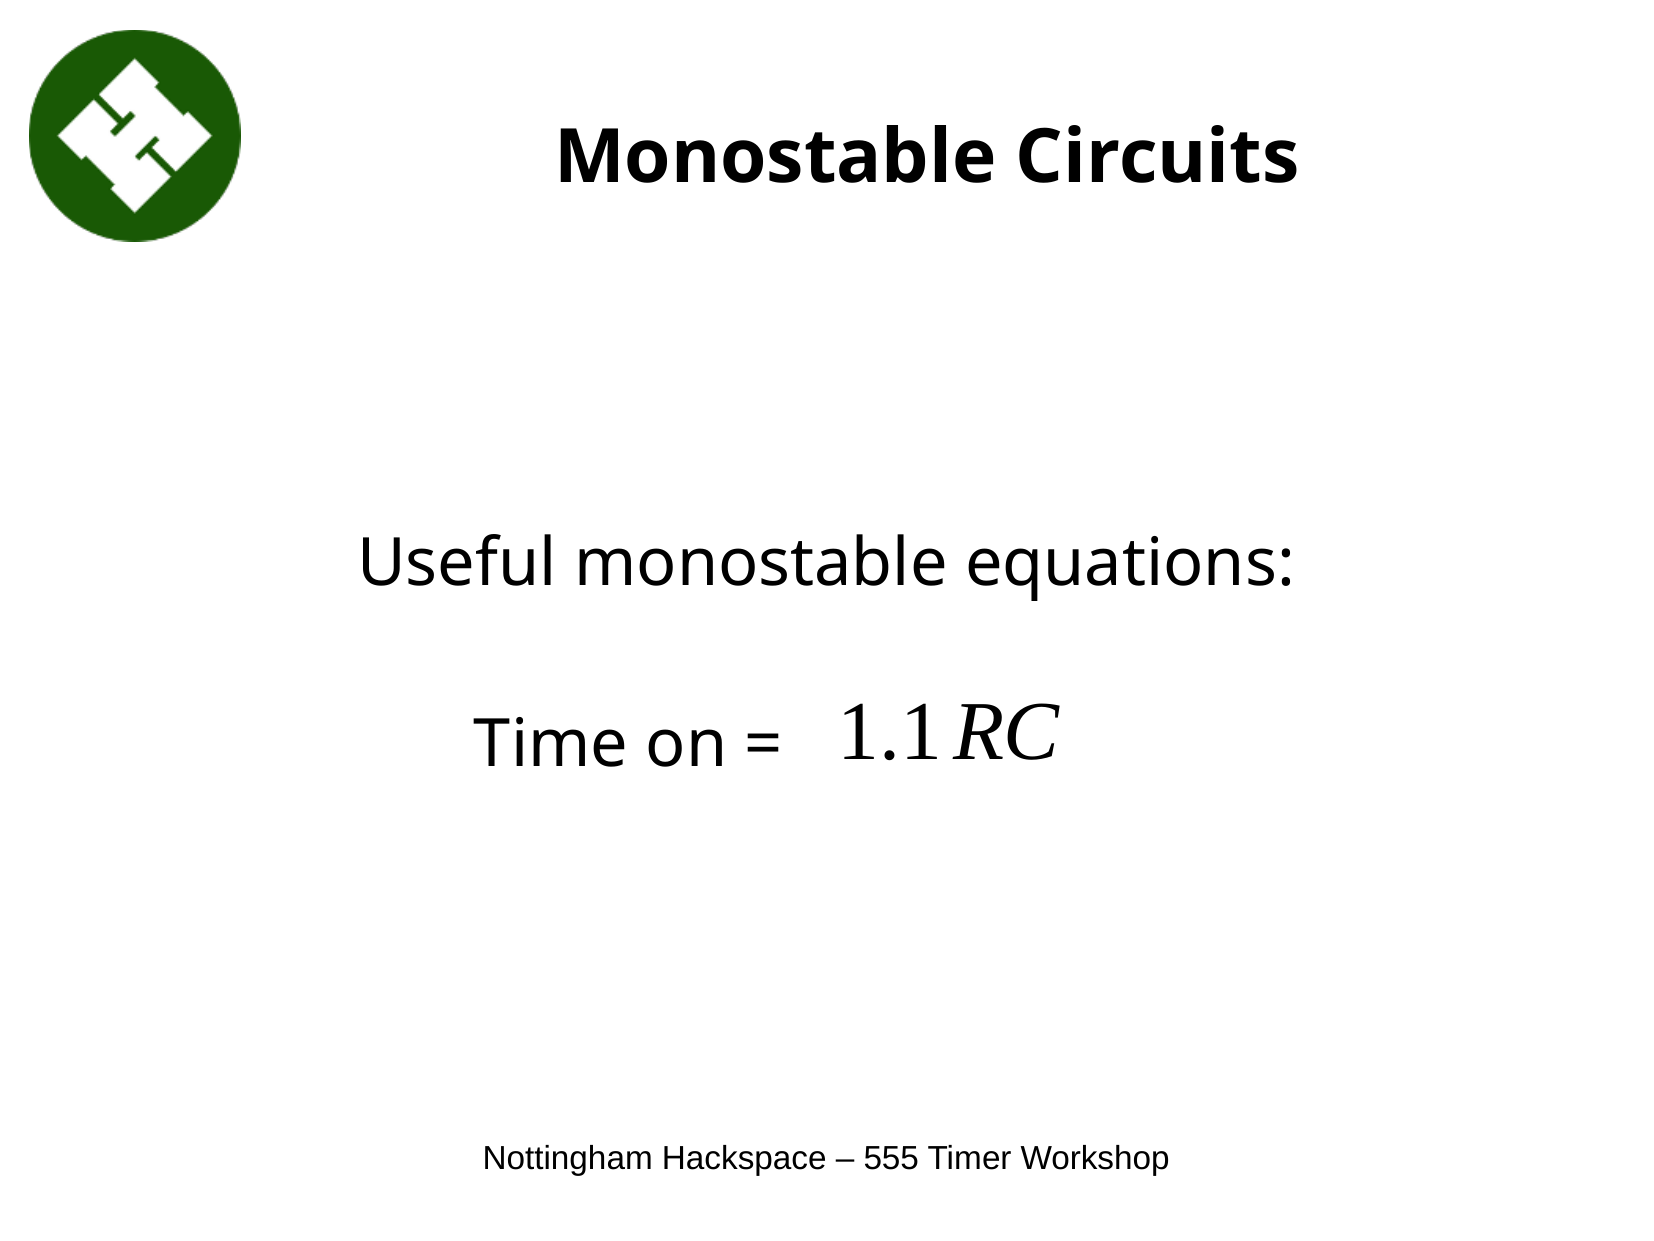

# Monostable Circuits
Useful monostable equations:
Time on =
Nottinghack Elecronics - 555 Timer